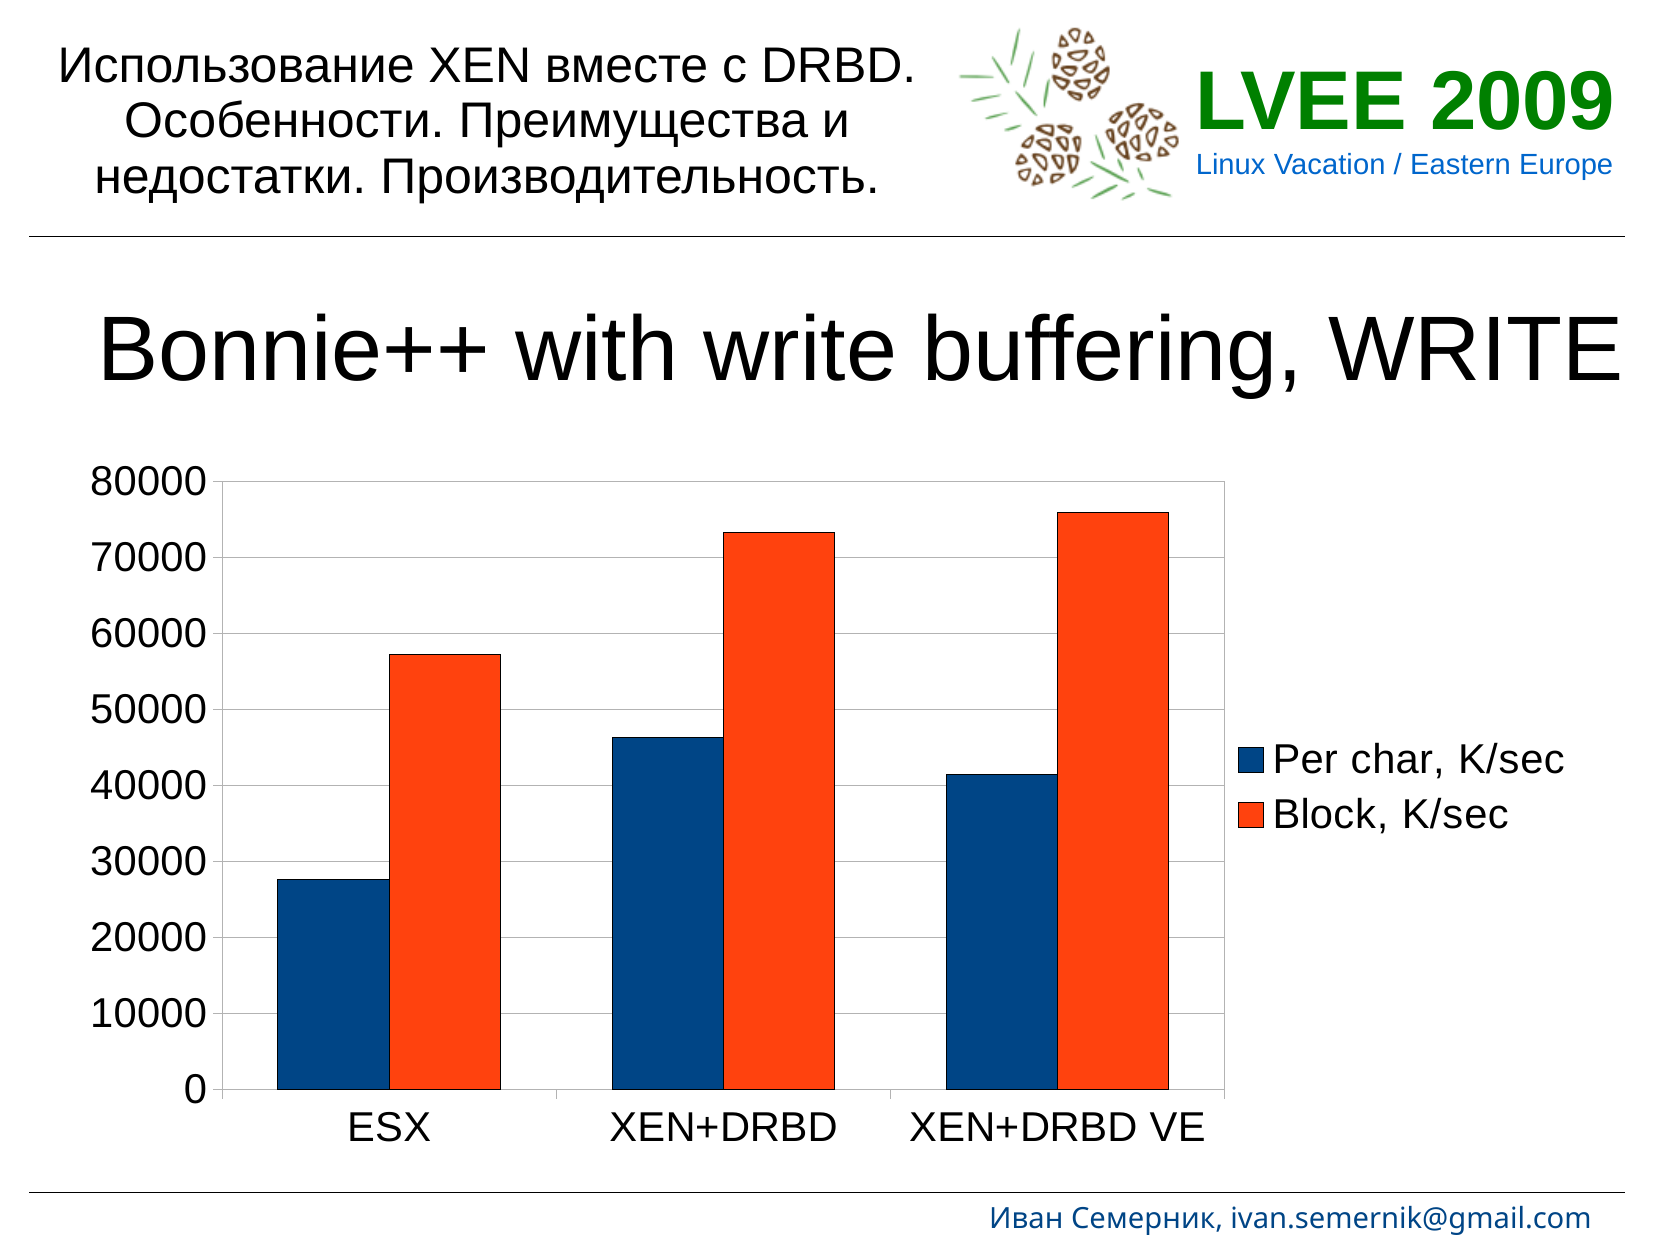

Использование XEN вместе с DRBD. Особенности. Преимущества и недостатки. Производительность.
LVEE 2009
Linux Vacation / Eastern Europe
Bonnie++ with write buffering, WRITE
### Chart
| Category | Per char, K/sec | Block, K/sec |
|---|---|---|
| ESX | 27576.0 | 57225.0 |
| XEN+DRBD | 46273.0 | 73198.0 |
| XEN+DRBD VE | 41370.0 | 75796.0 |Иван Семерник, ivan.semernik@gmail.com